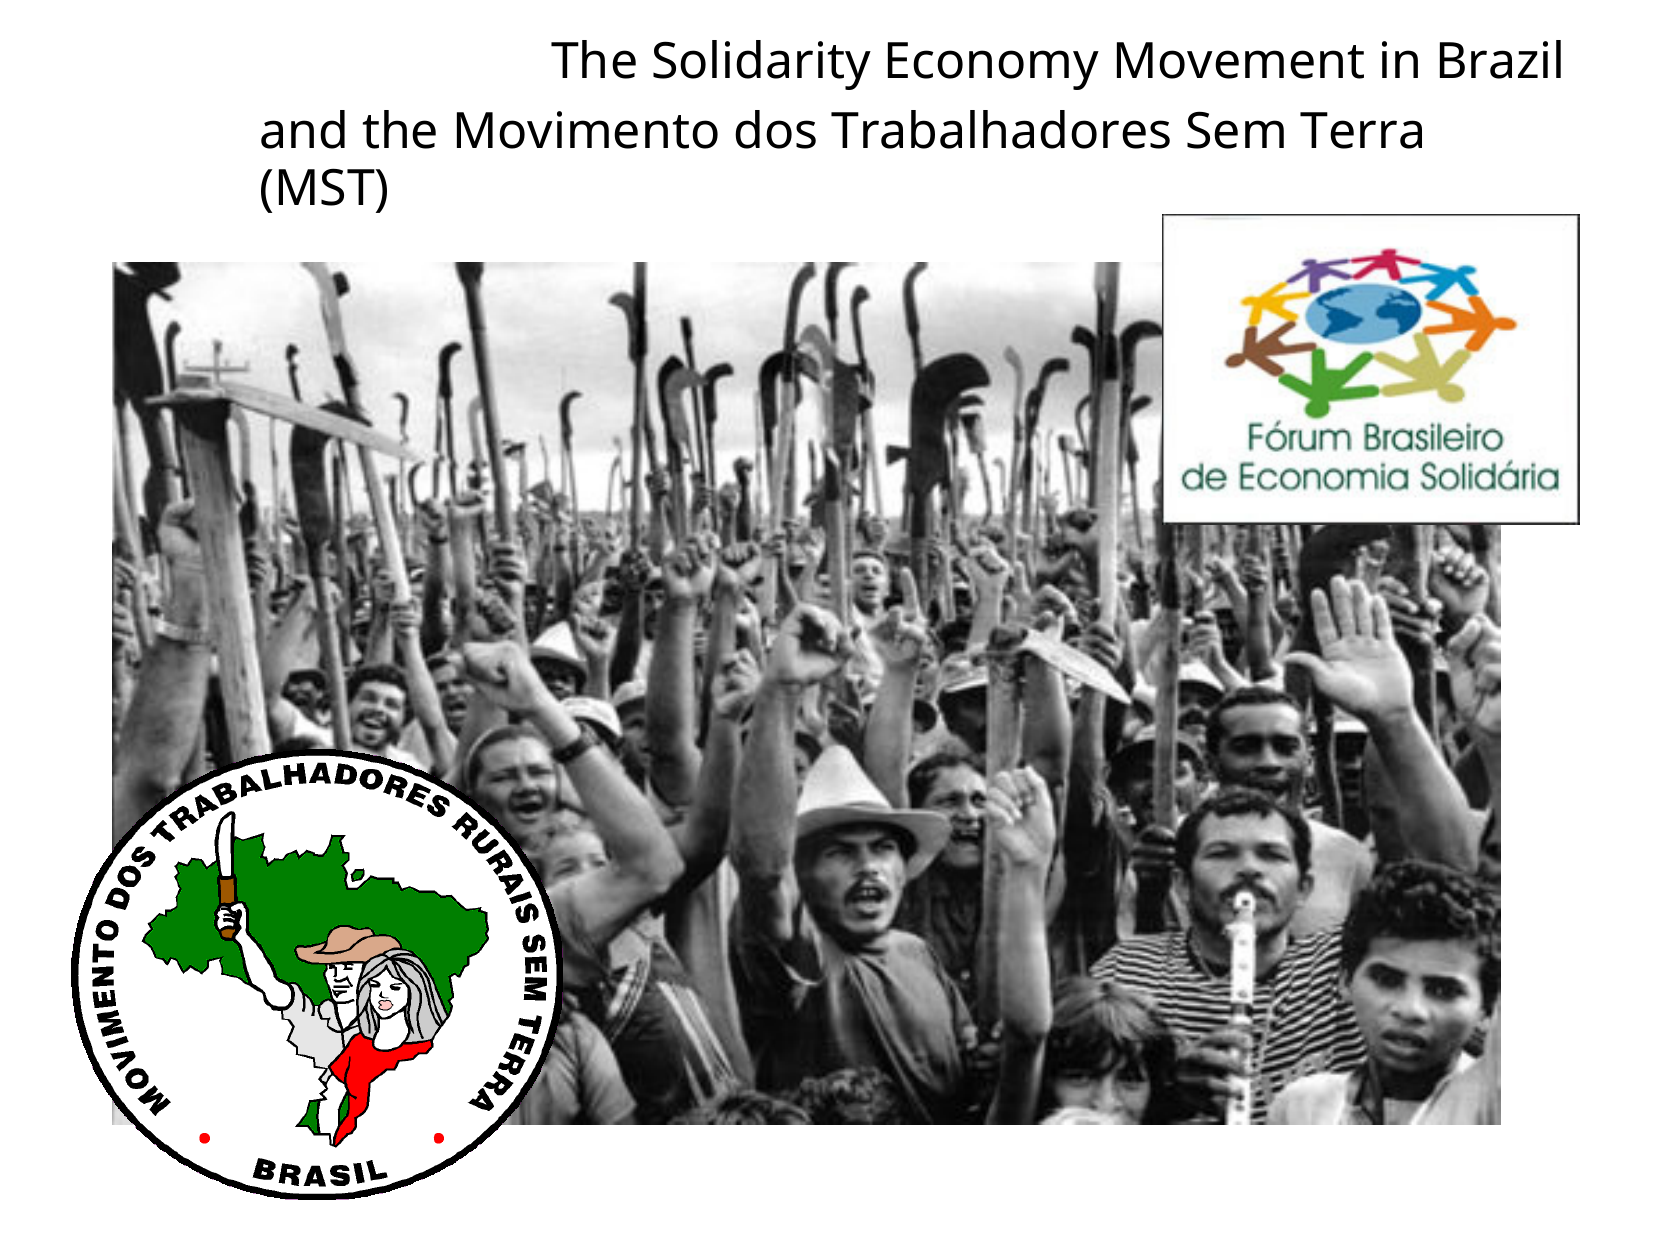

The Solidarity Economy Movement in Brazil
and the Movimento dos Trabalhadores Sem Terra (MST)‏